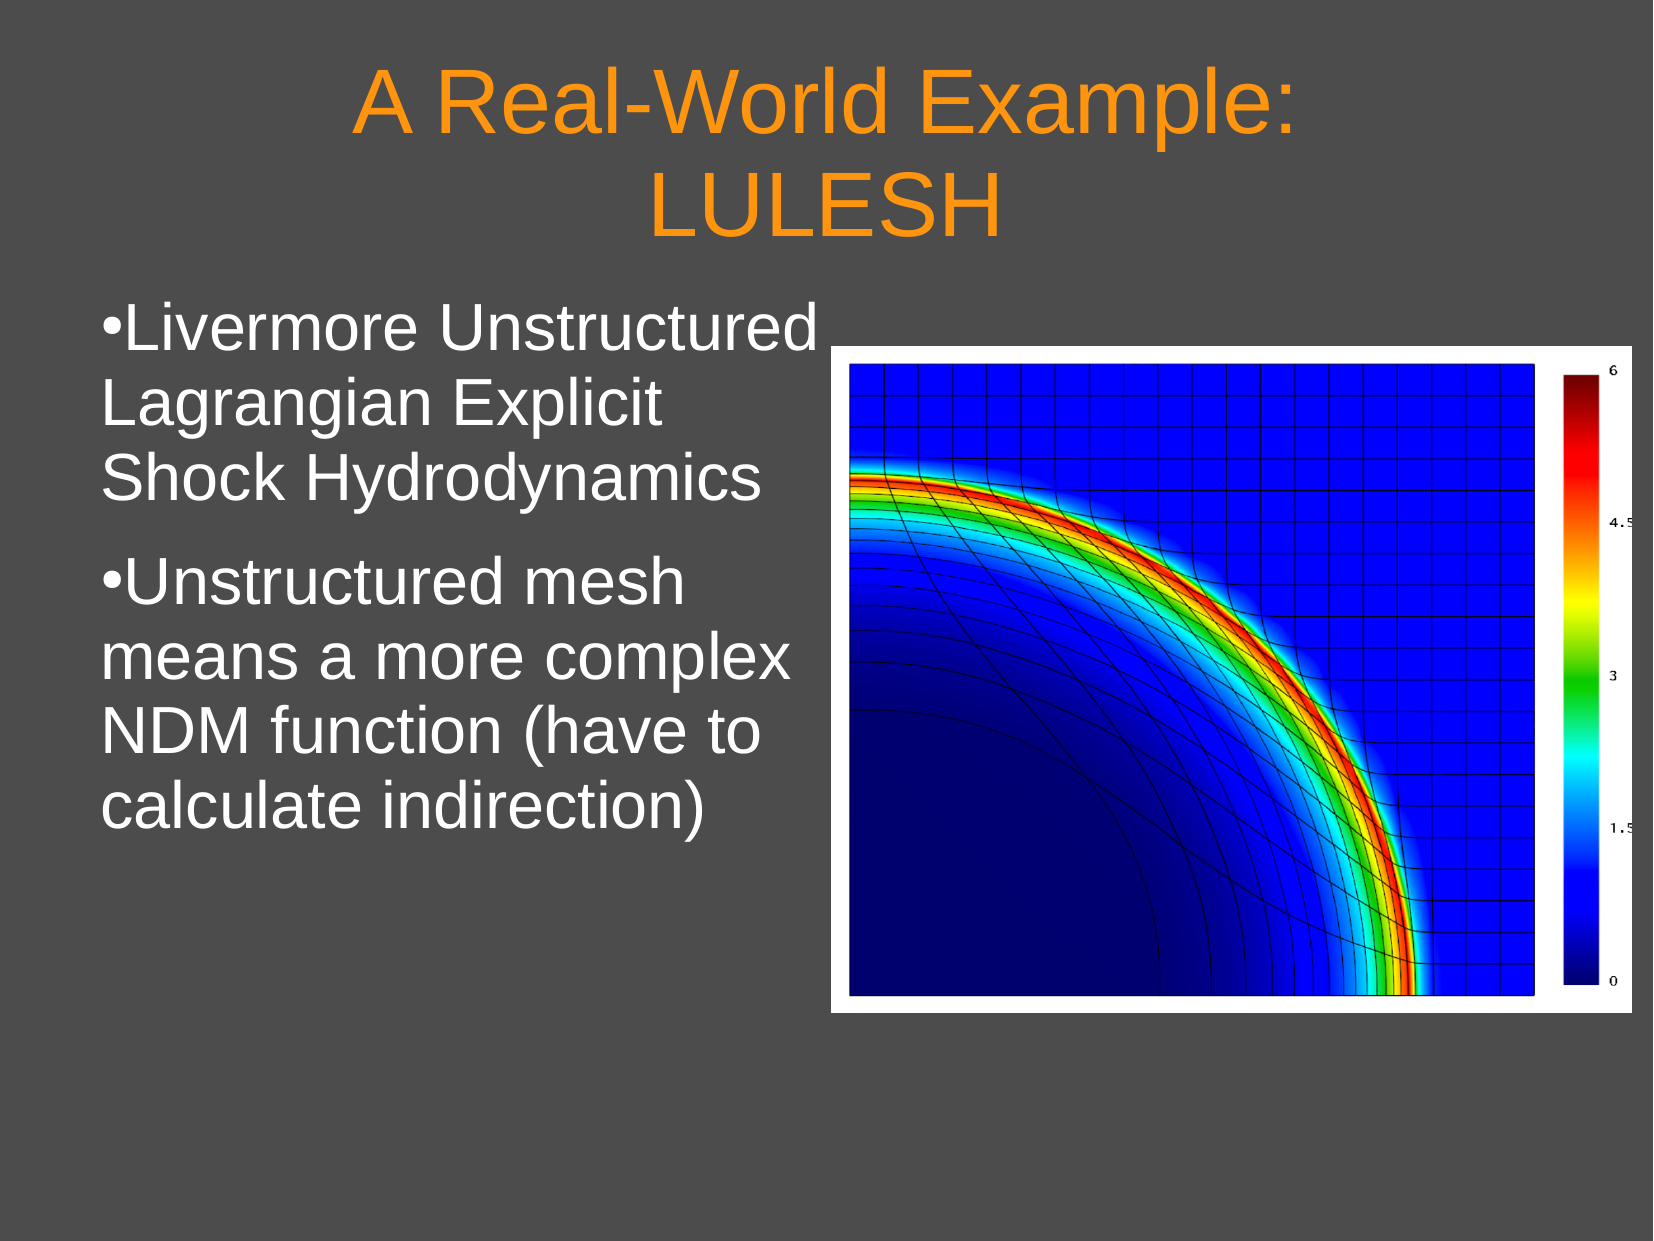

# A Real-World Example: LULESH
Livermore Unstructured Lagrangian Explicit Shock Hydrodynamics
Unstructured mesh means a more complex NDM function (have to calculate indirection)